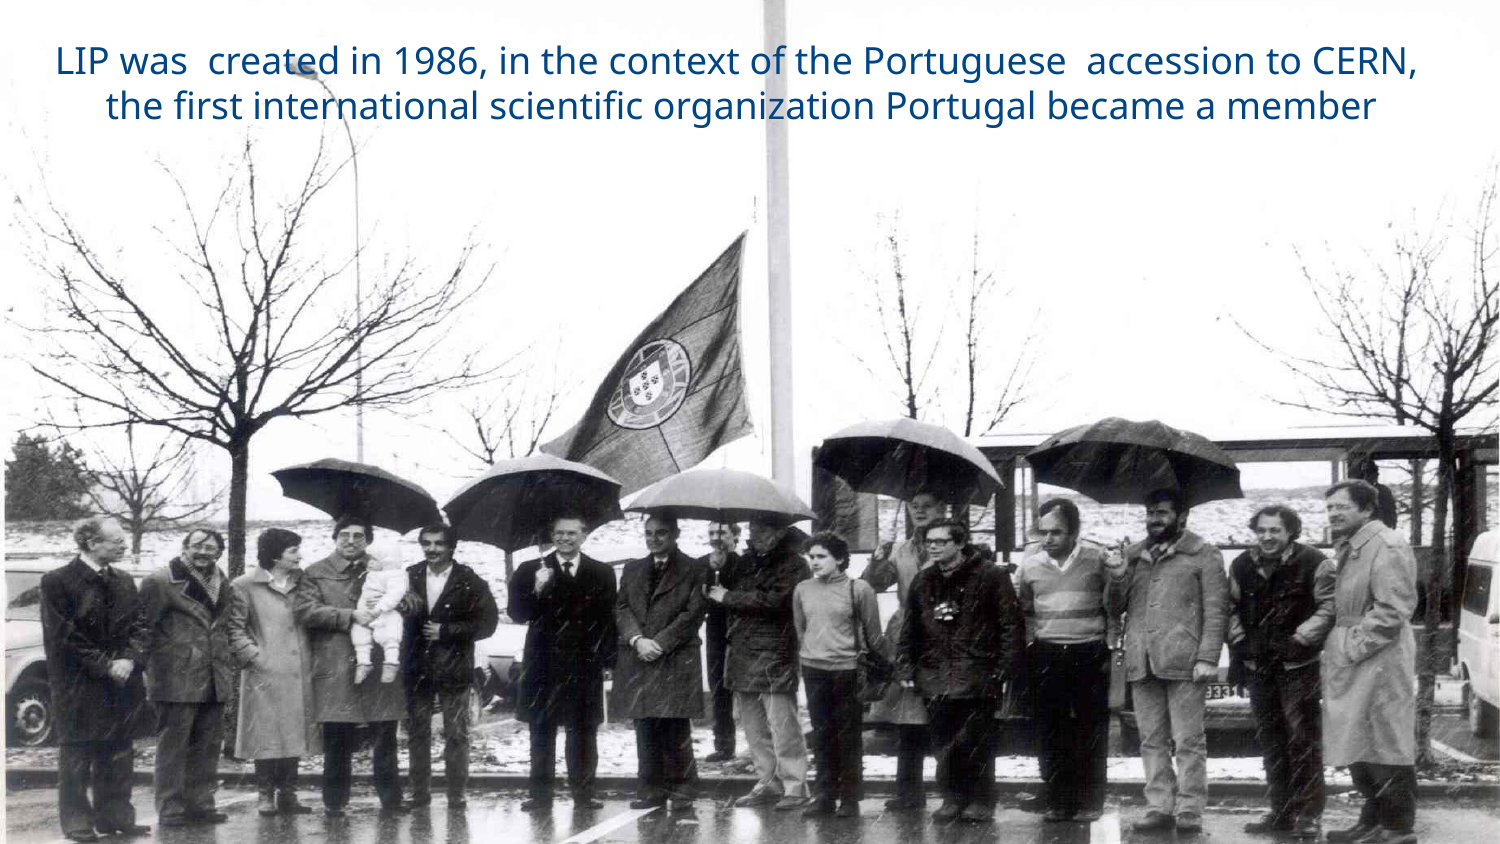

# LIP was created in 1986, in the context of the Portuguese accession to CERN,
the first international scientific organization Portugal became a member